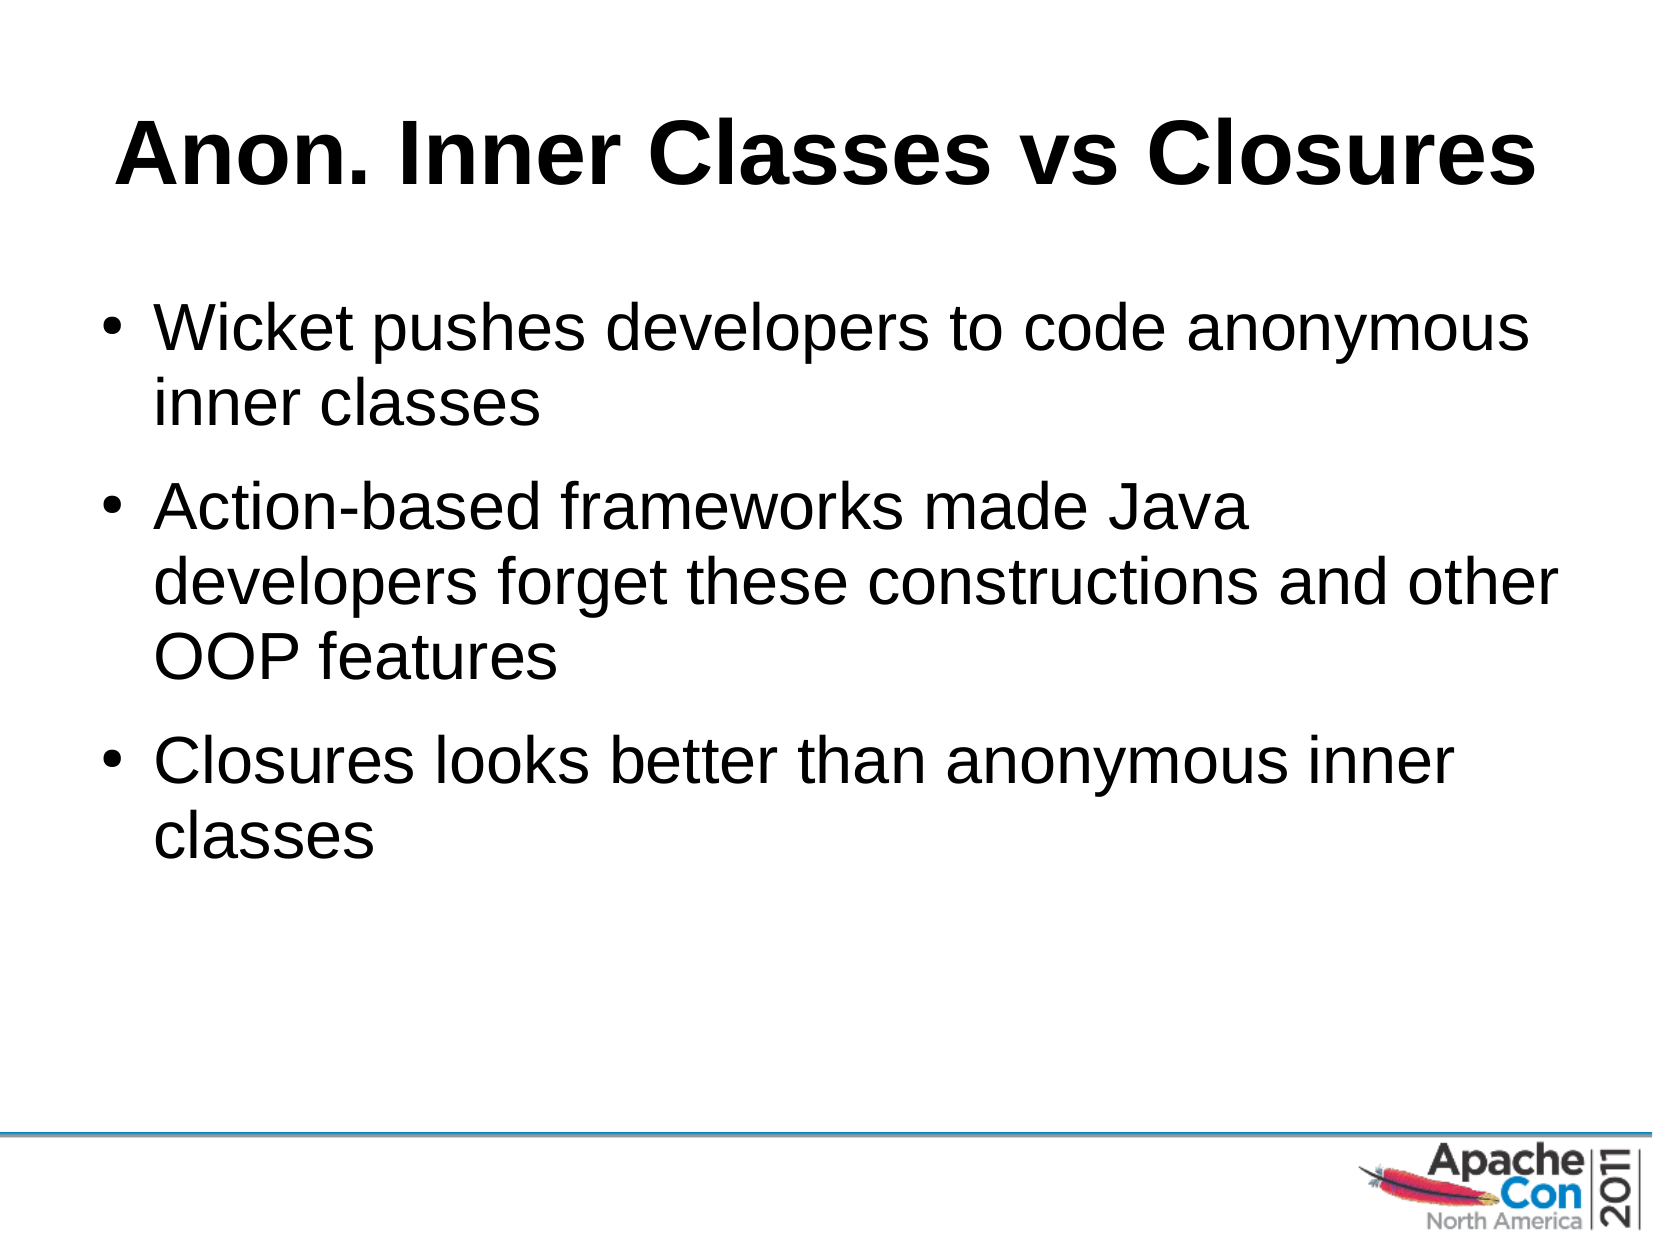

# Anon. Inner Classes vs Closures
Wicket pushes developers to code anonymous inner classes
Action-based frameworks made Java developers forget these constructions and other OOP features
Closures looks better than anonymous inner classes